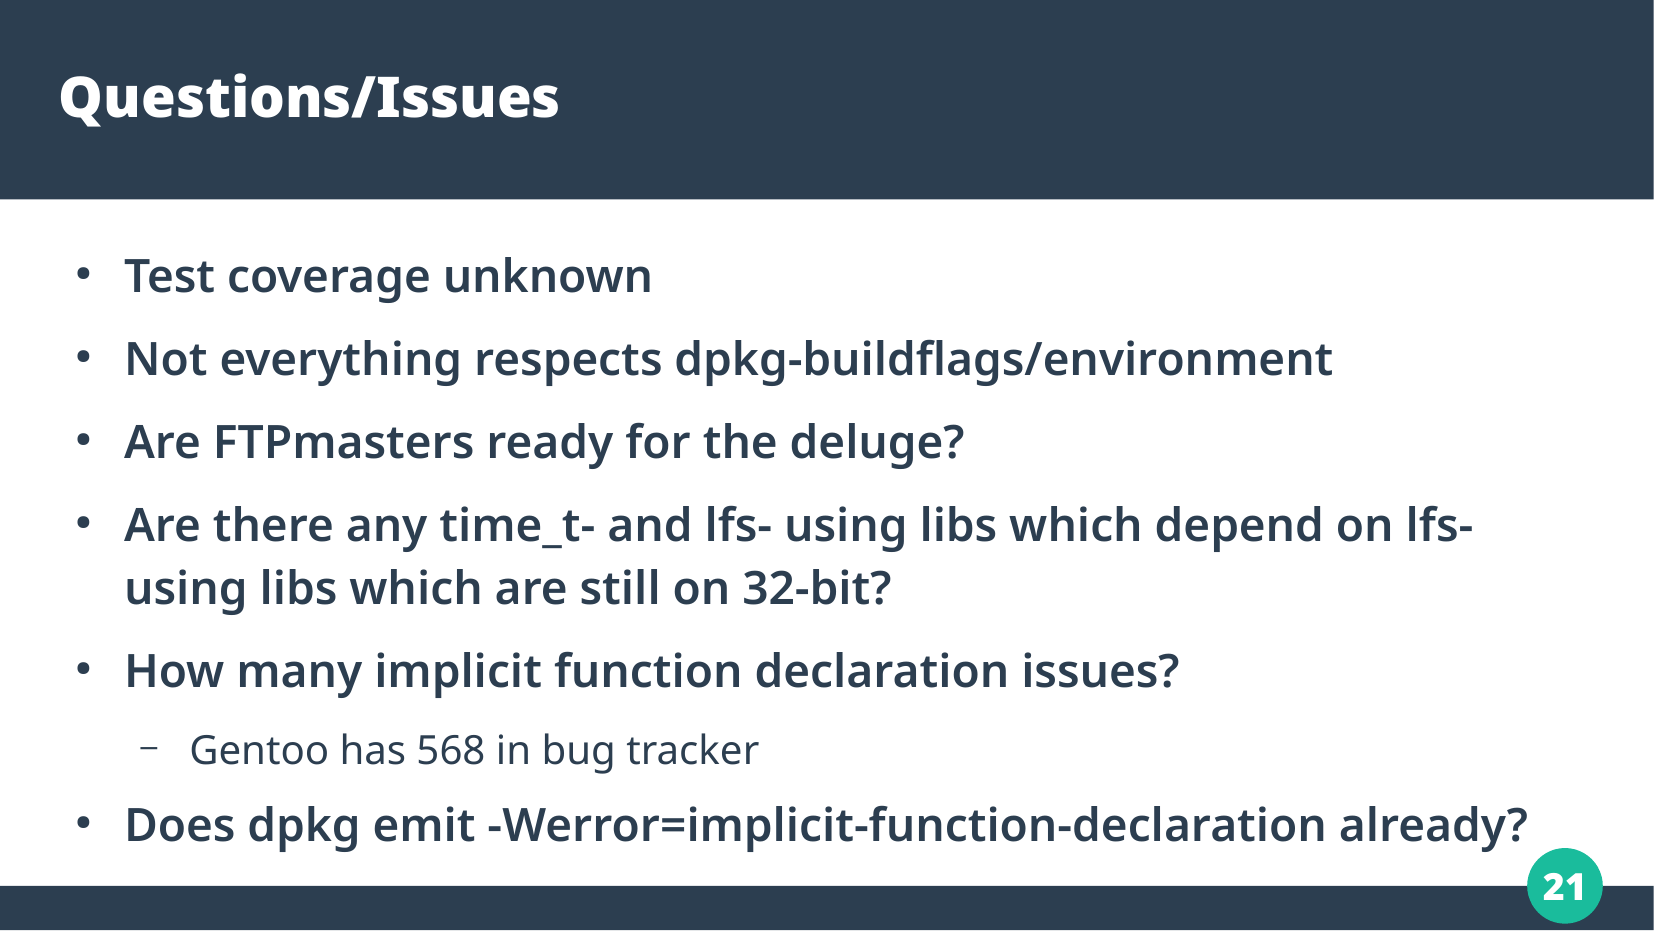

# Questions/Issues
Test coverage unknown
Not everything respects dpkg-buildflags/environment
Are FTPmasters ready for the deluge?
Are there any time_t- and lfs- using libs which depend on lfs-using libs which are still on 32-bit?
How many implicit function declaration issues?
Gentoo has 568 in bug tracker
Does dpkg emit -Werror=implicit-function-declaration already?